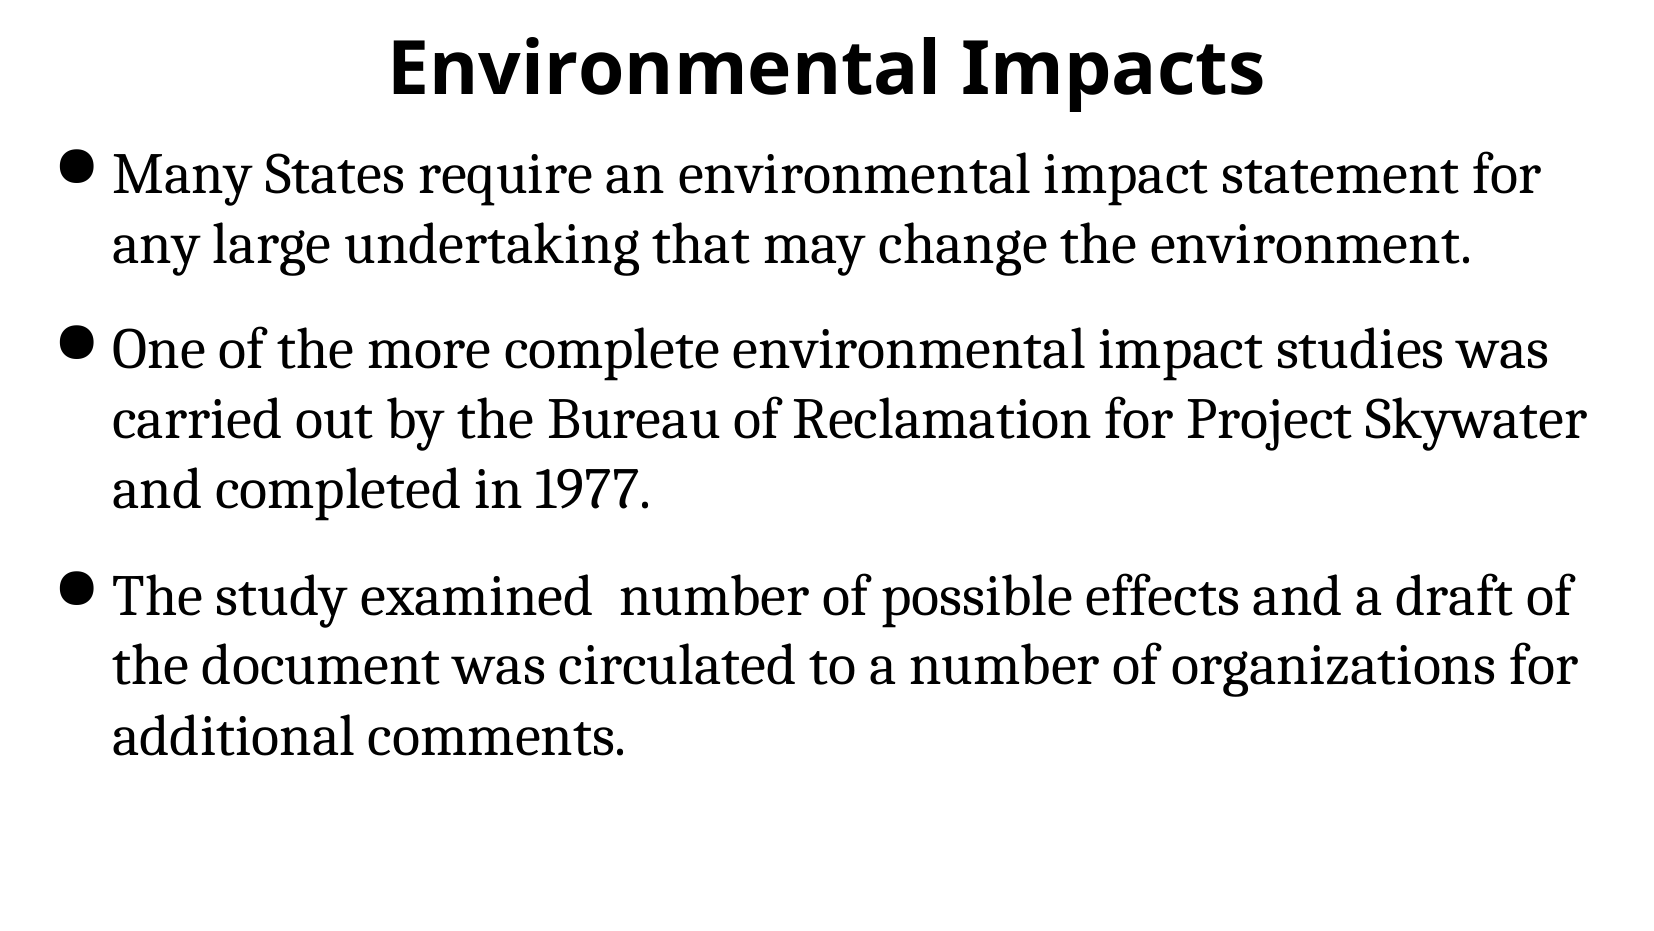

# Environmental Impacts
 Many States require an environmental impact statement for any large undertaking that may change the environment.
 One of the more complete environmental impact studies was carried out by the Bureau of Reclamation for Project Skywater and completed in 1977.
 The study examined number of possible effects and a draft of the document was circulated to a number of organizations for additional comments.